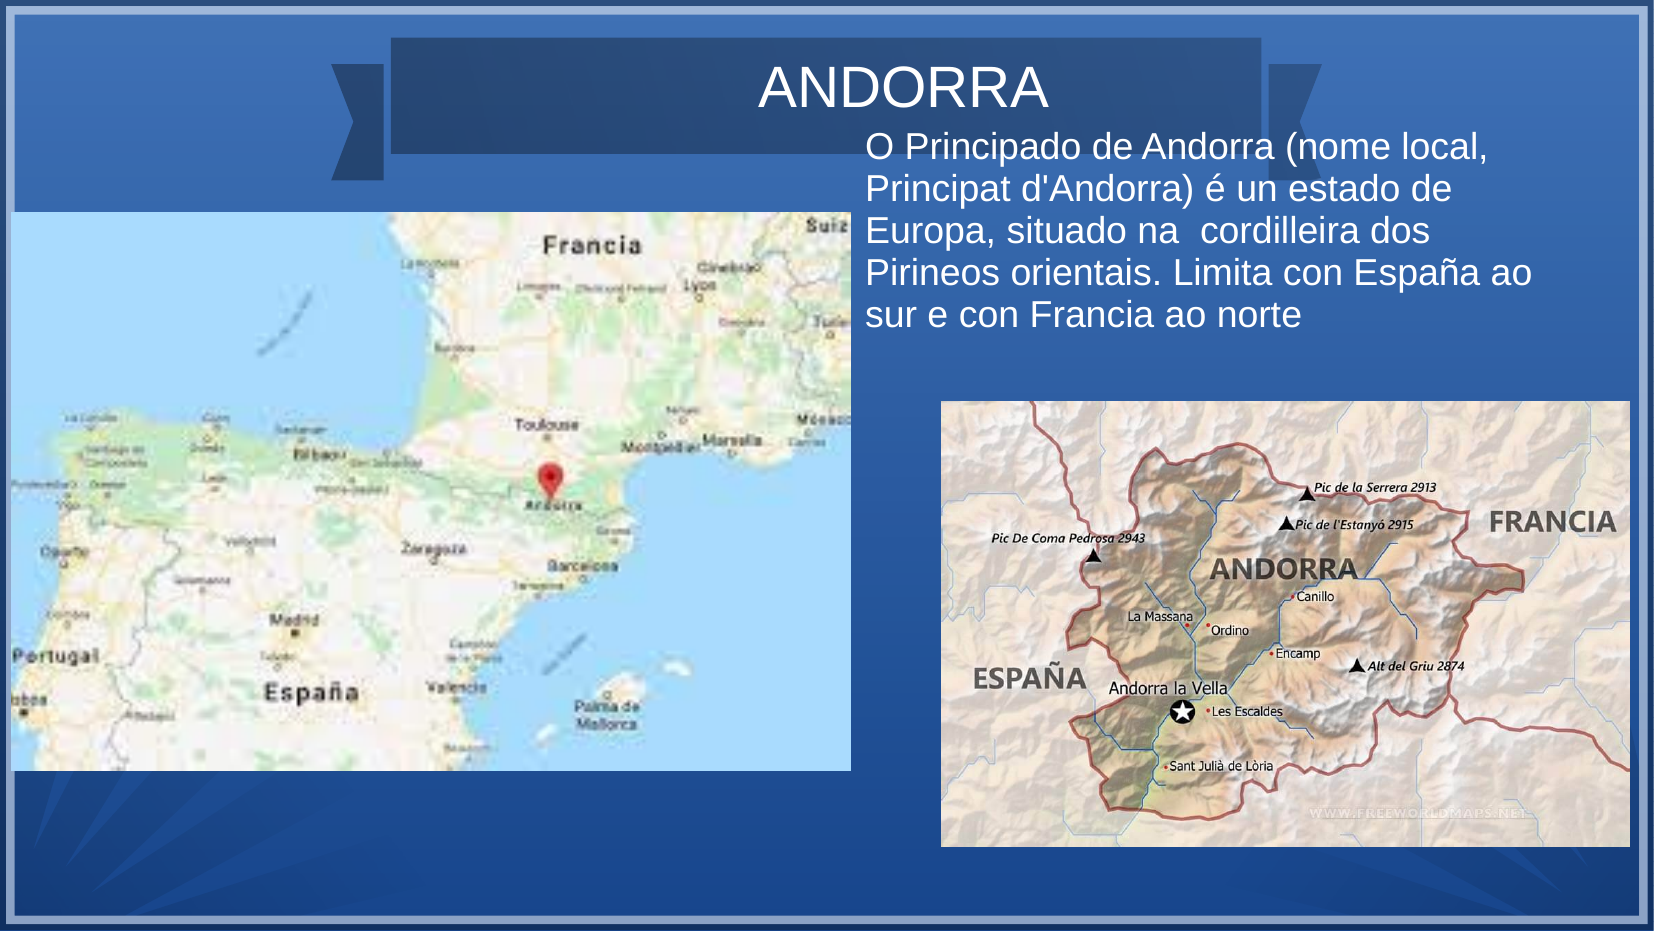

ANDORRA
O Principado de Andorra (nome local, Principat d'Andorra) é un estado de Europa, situado na cordilleira dos Pirineos orientais. Limita con España ao sur e con Francia ao norte